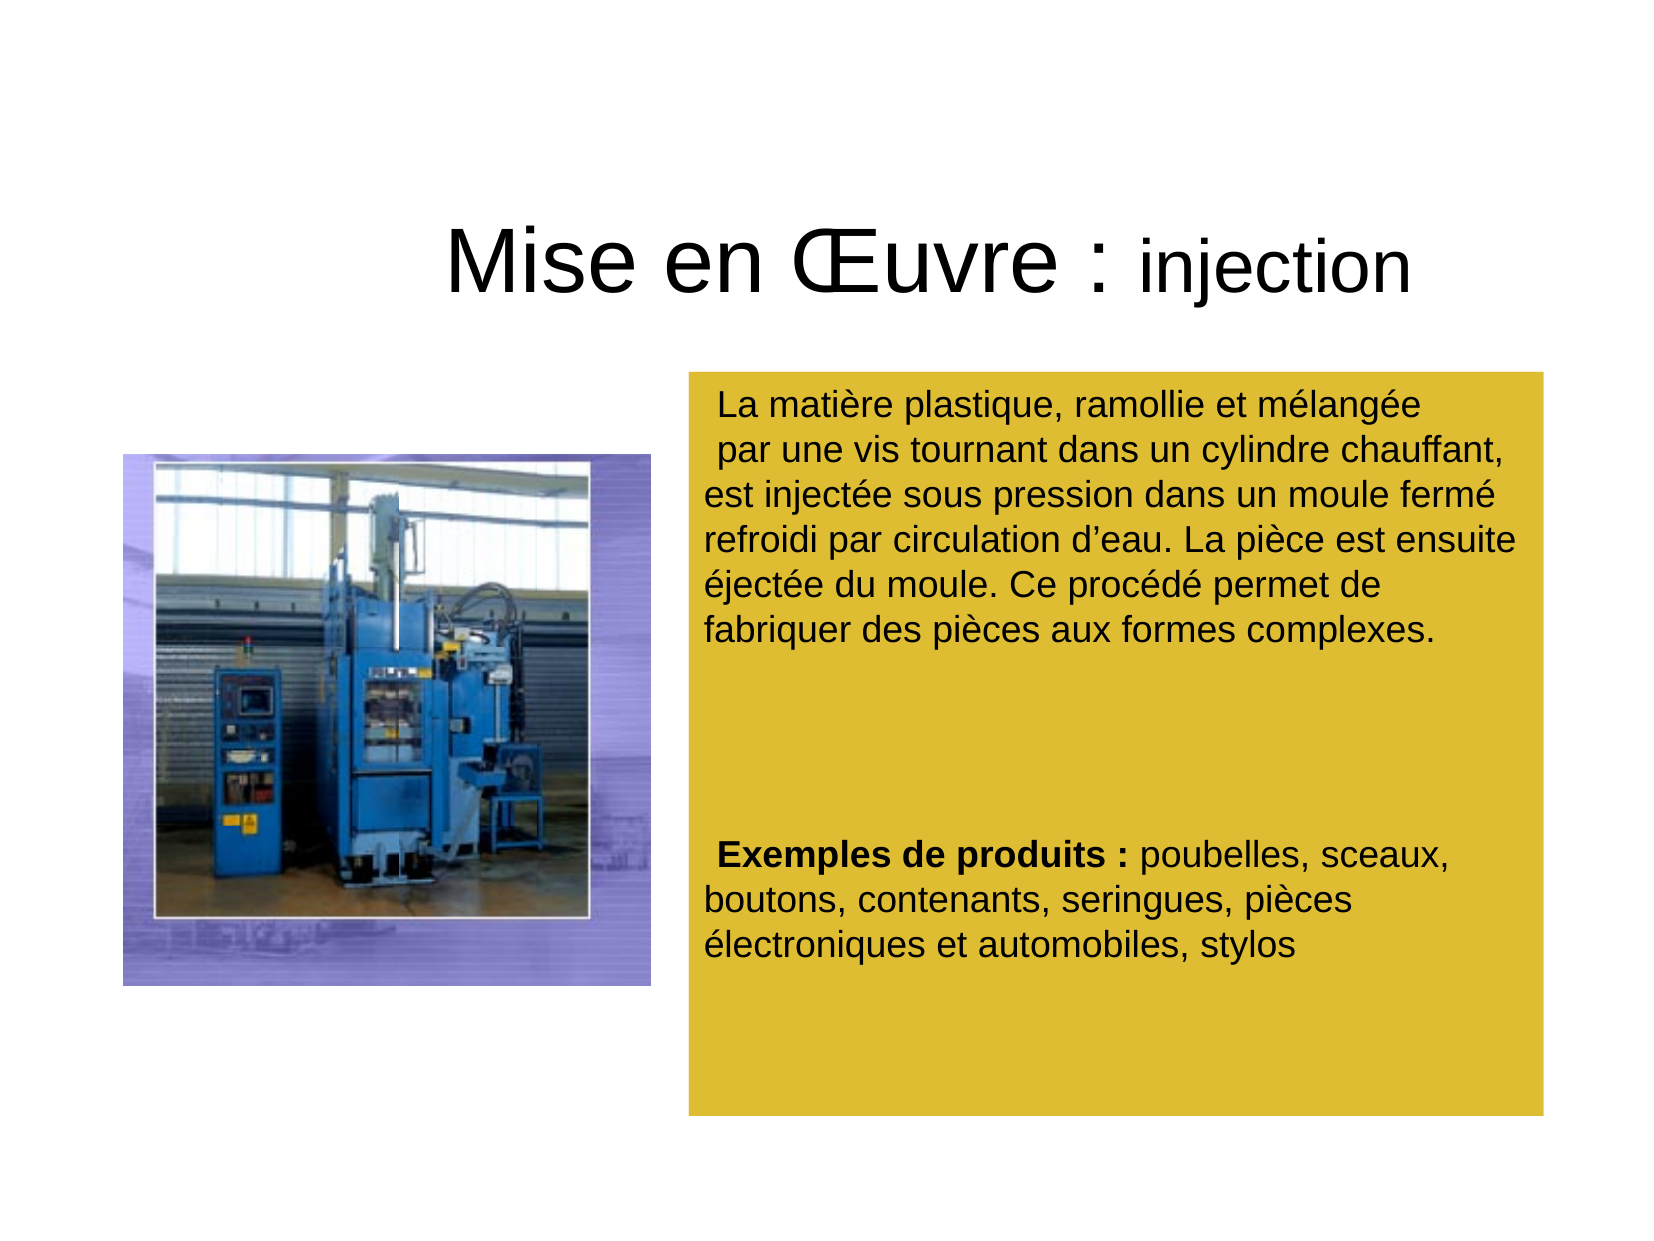

# Mise en Œuvre : injection
La matière plastique, ramollie et mélangée
par une vis tournant dans un cylindre chauffant, est injectée sous pression dans un moule fermé refroidi par circulation d’eau. La pièce est ensuite éjectée du moule. Ce procédé permet de fabriquer des pièces aux formes complexes.
Exemples de produits : poubelles, sceaux, boutons, contenants, seringues, pièces électroniques et automobiles, stylos